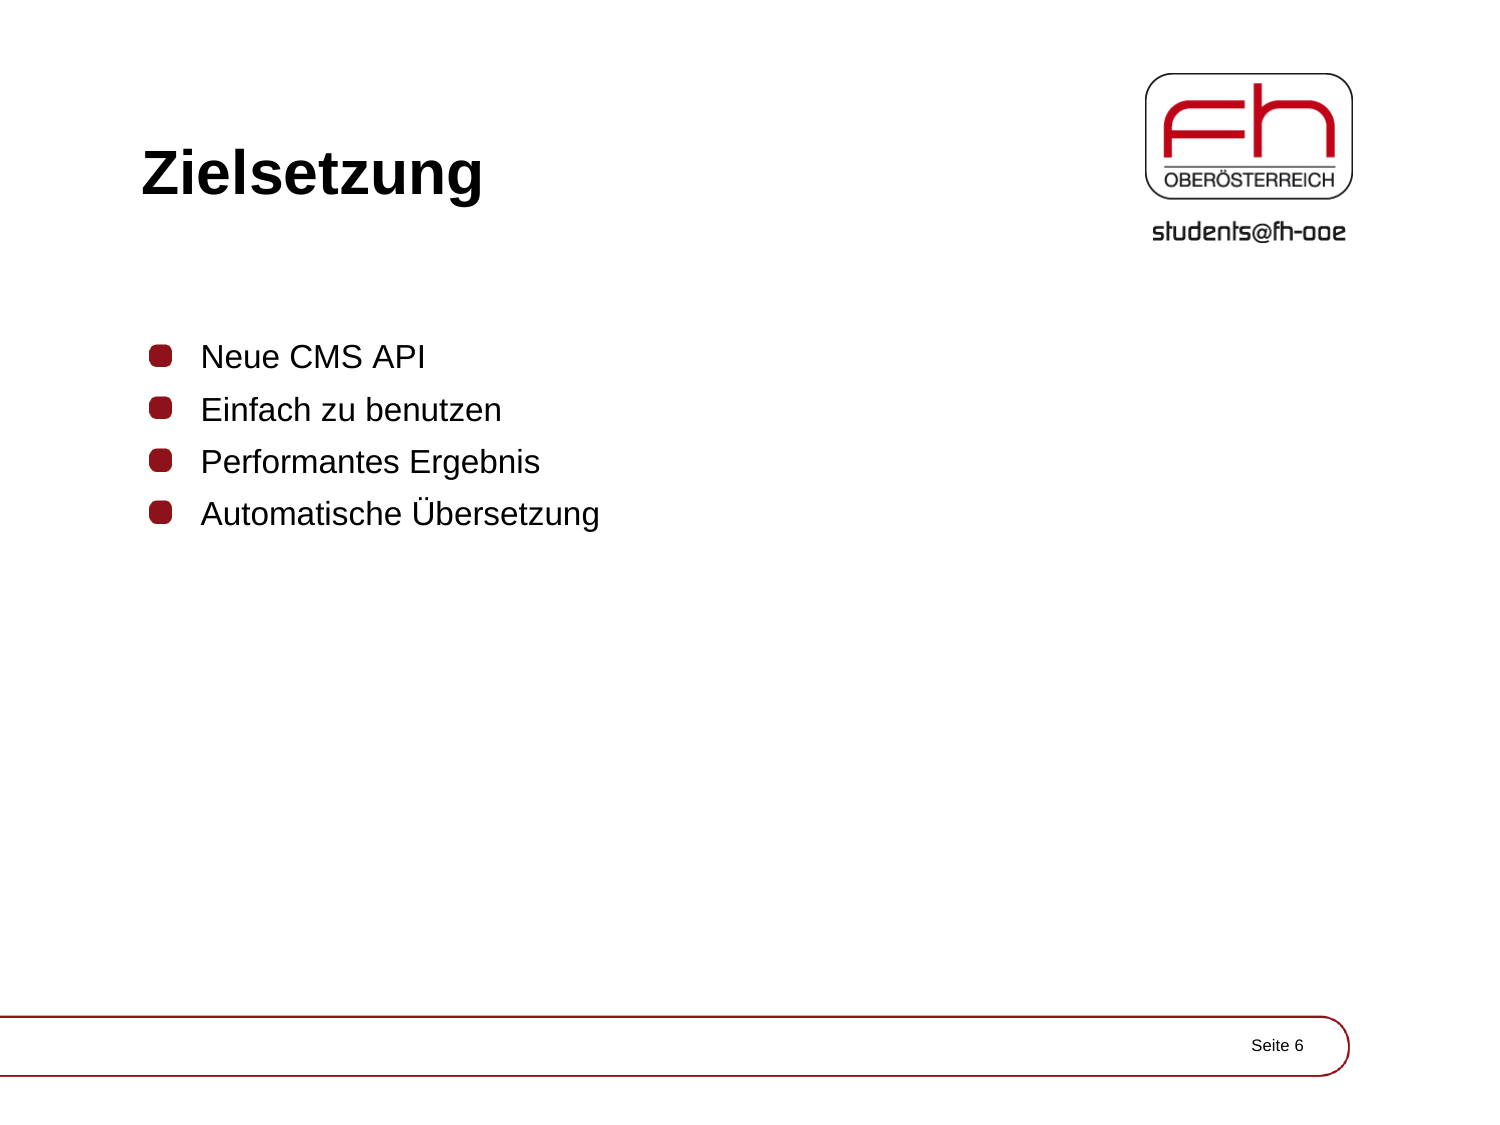

# Zielsetzung
Neue CMS API
Einfach zu benutzen
Performantes Ergebnis
Automatische Übersetzung
Seite